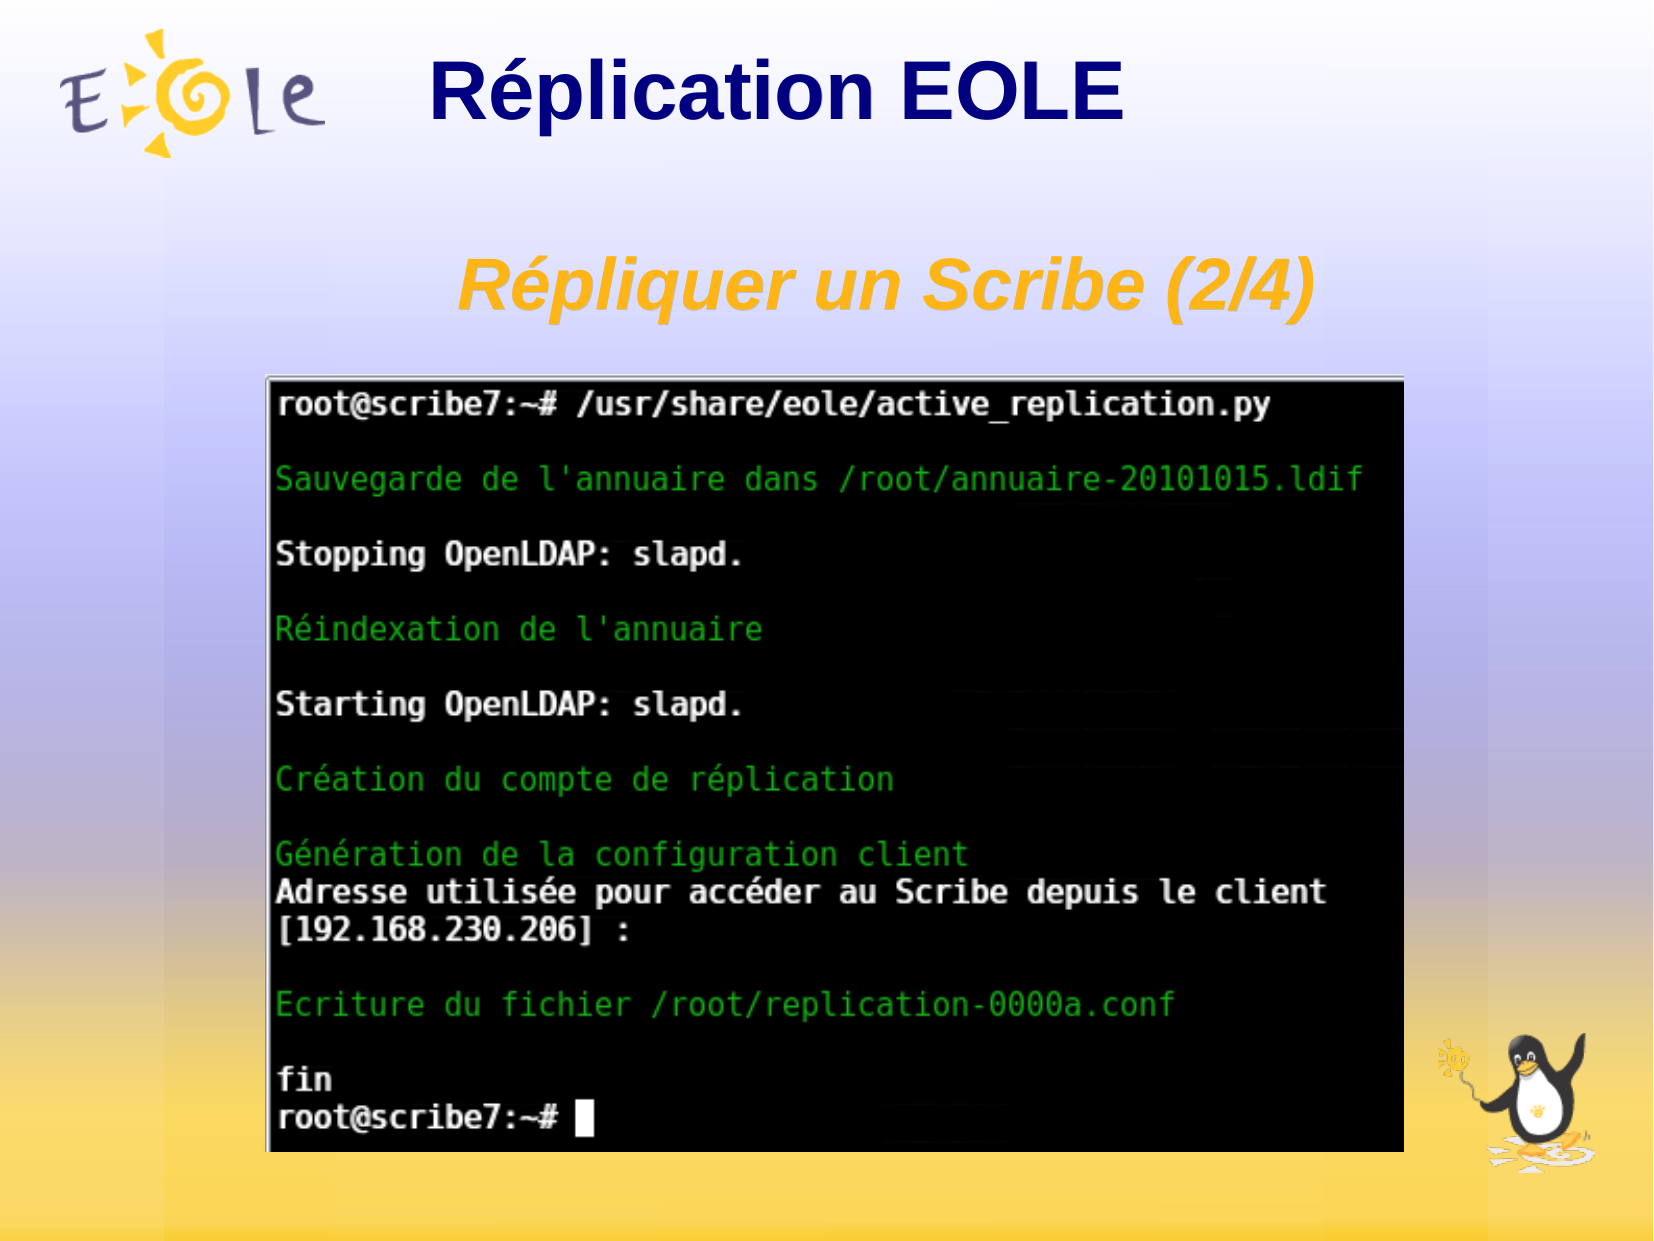

Réplication EOLE
Répliquer un Scribe (2/4)
.